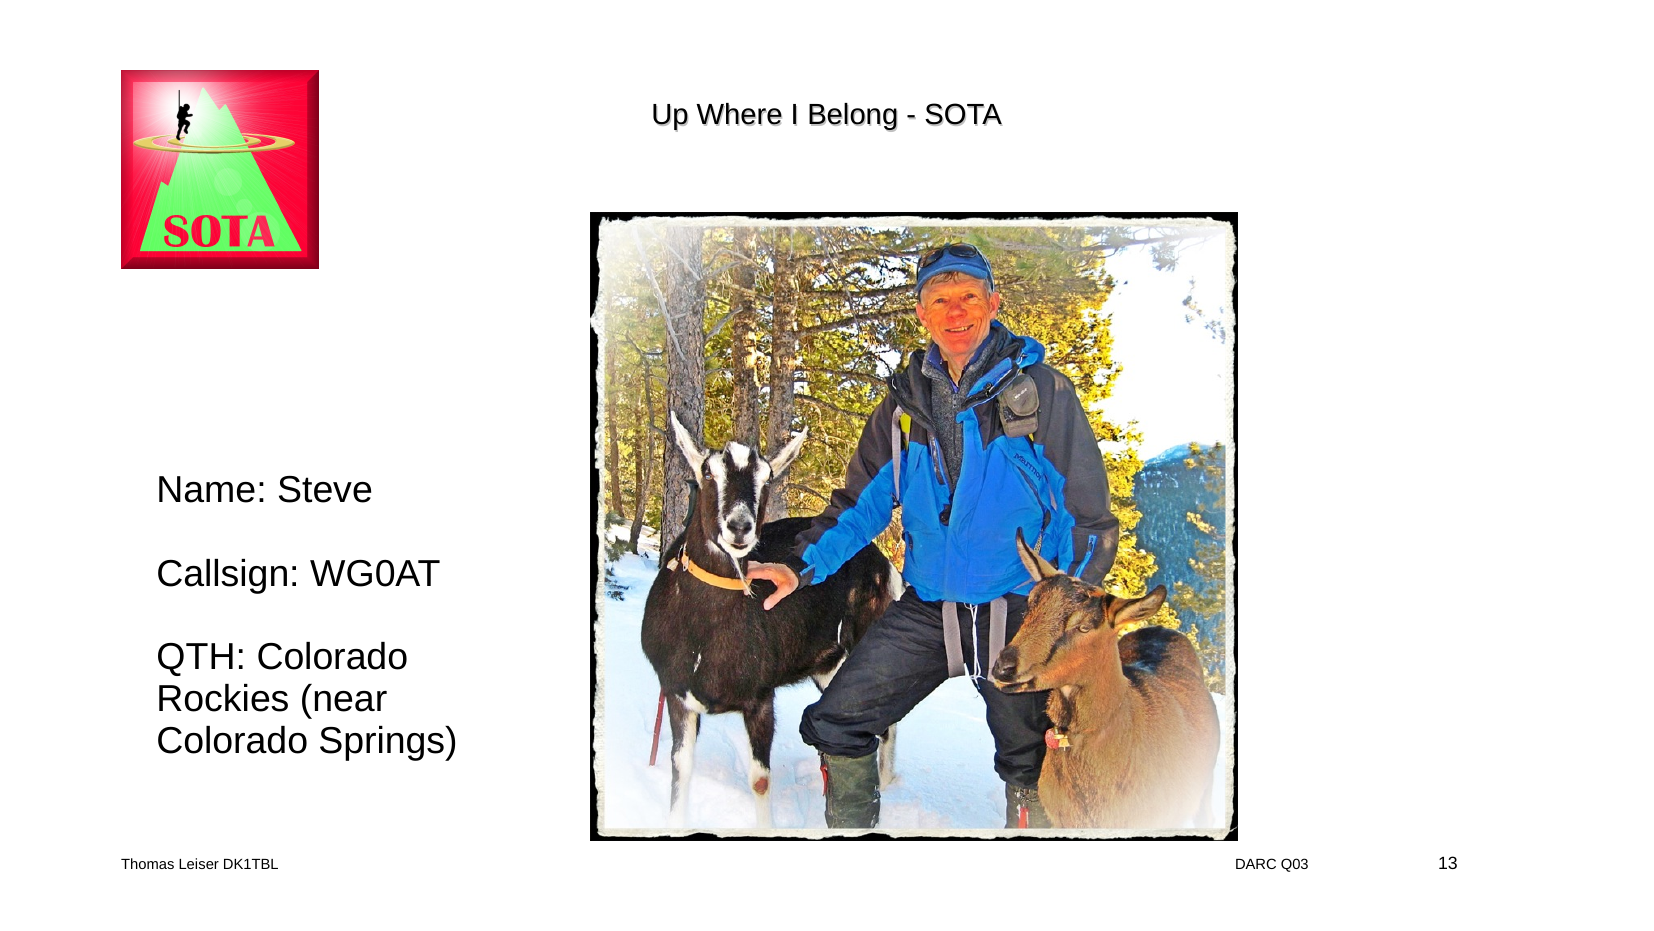

# Up Where I Belong - SOTA
Name: Steve
Callsign: WG0AT
QTH: Colorado Rockies (near Colorado Springs)
Thomas Leiser DK1TBL		 	 			 	 	 	 	 	 	 	 	 	 	 	 	 	 						 DARC Q03 13